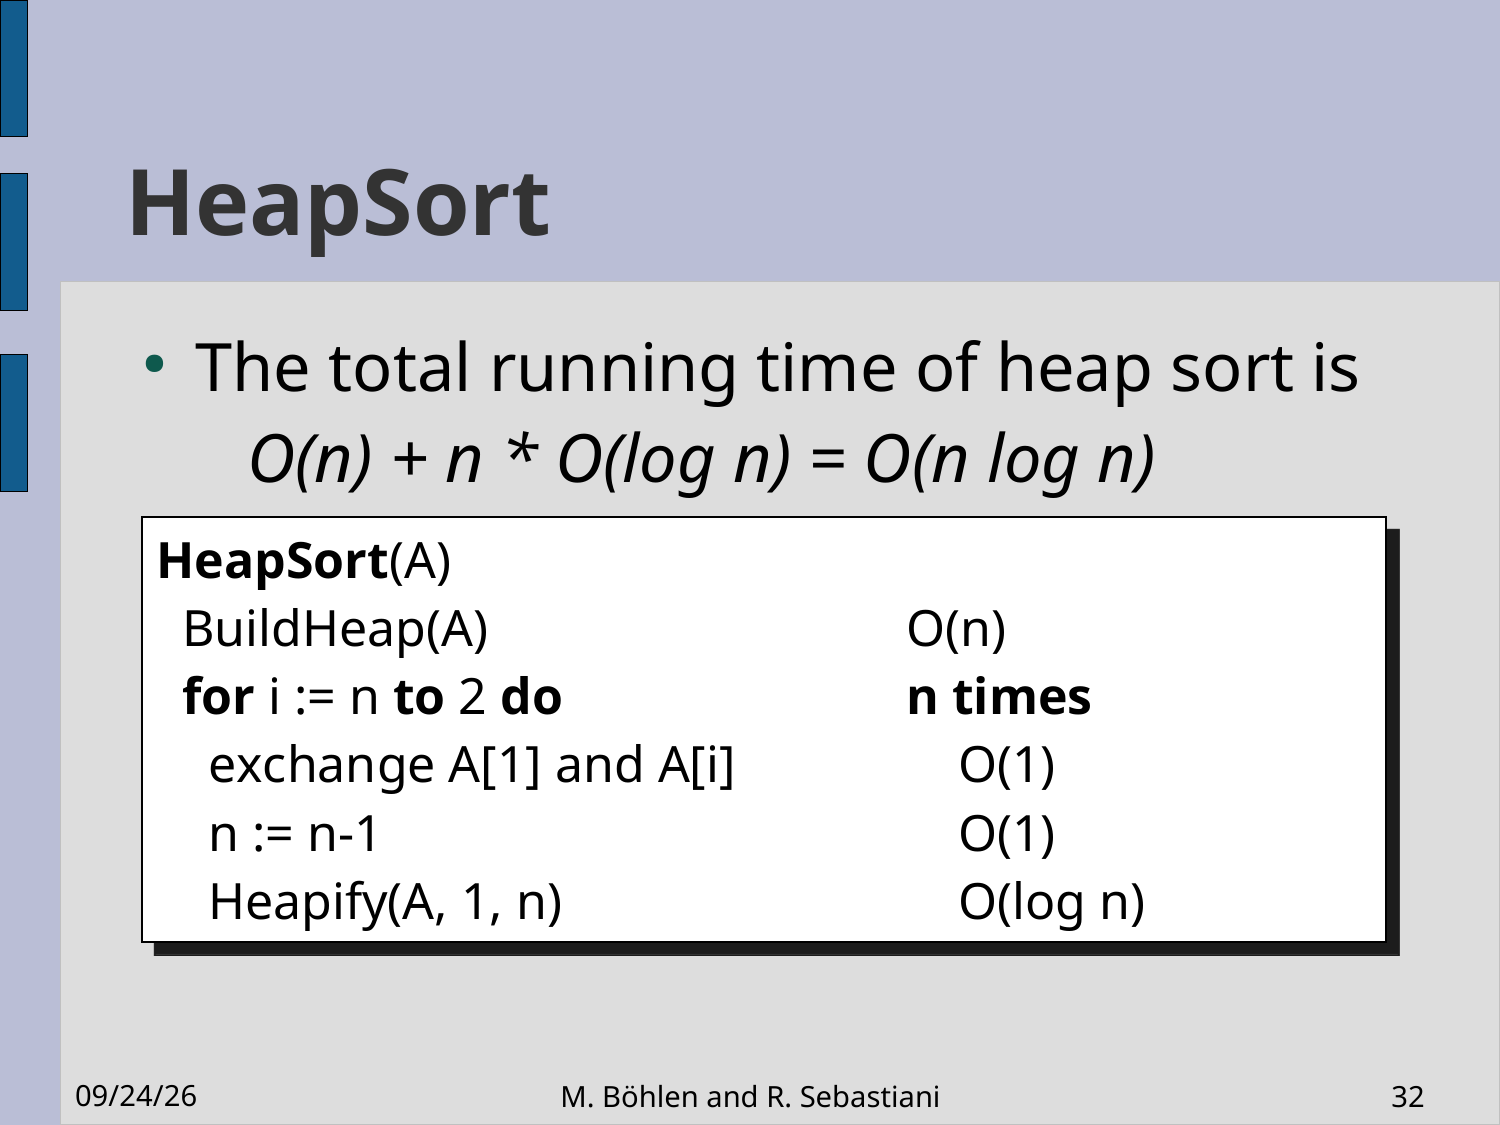

# HeapSort
The total running time of heap sort is O(n) + n * O(log n) = O(n log n)
HeapSort(A)
 BuildHeap(A)			O(n)
 for i := n to 2 do			n times
 exchange A[1] and A[i]	 	 O(1)
 n := n-1				 O(1)
 Heapify(A, 1, n)			 O(log n)
M. Böhlen and R. Sebastiani
32